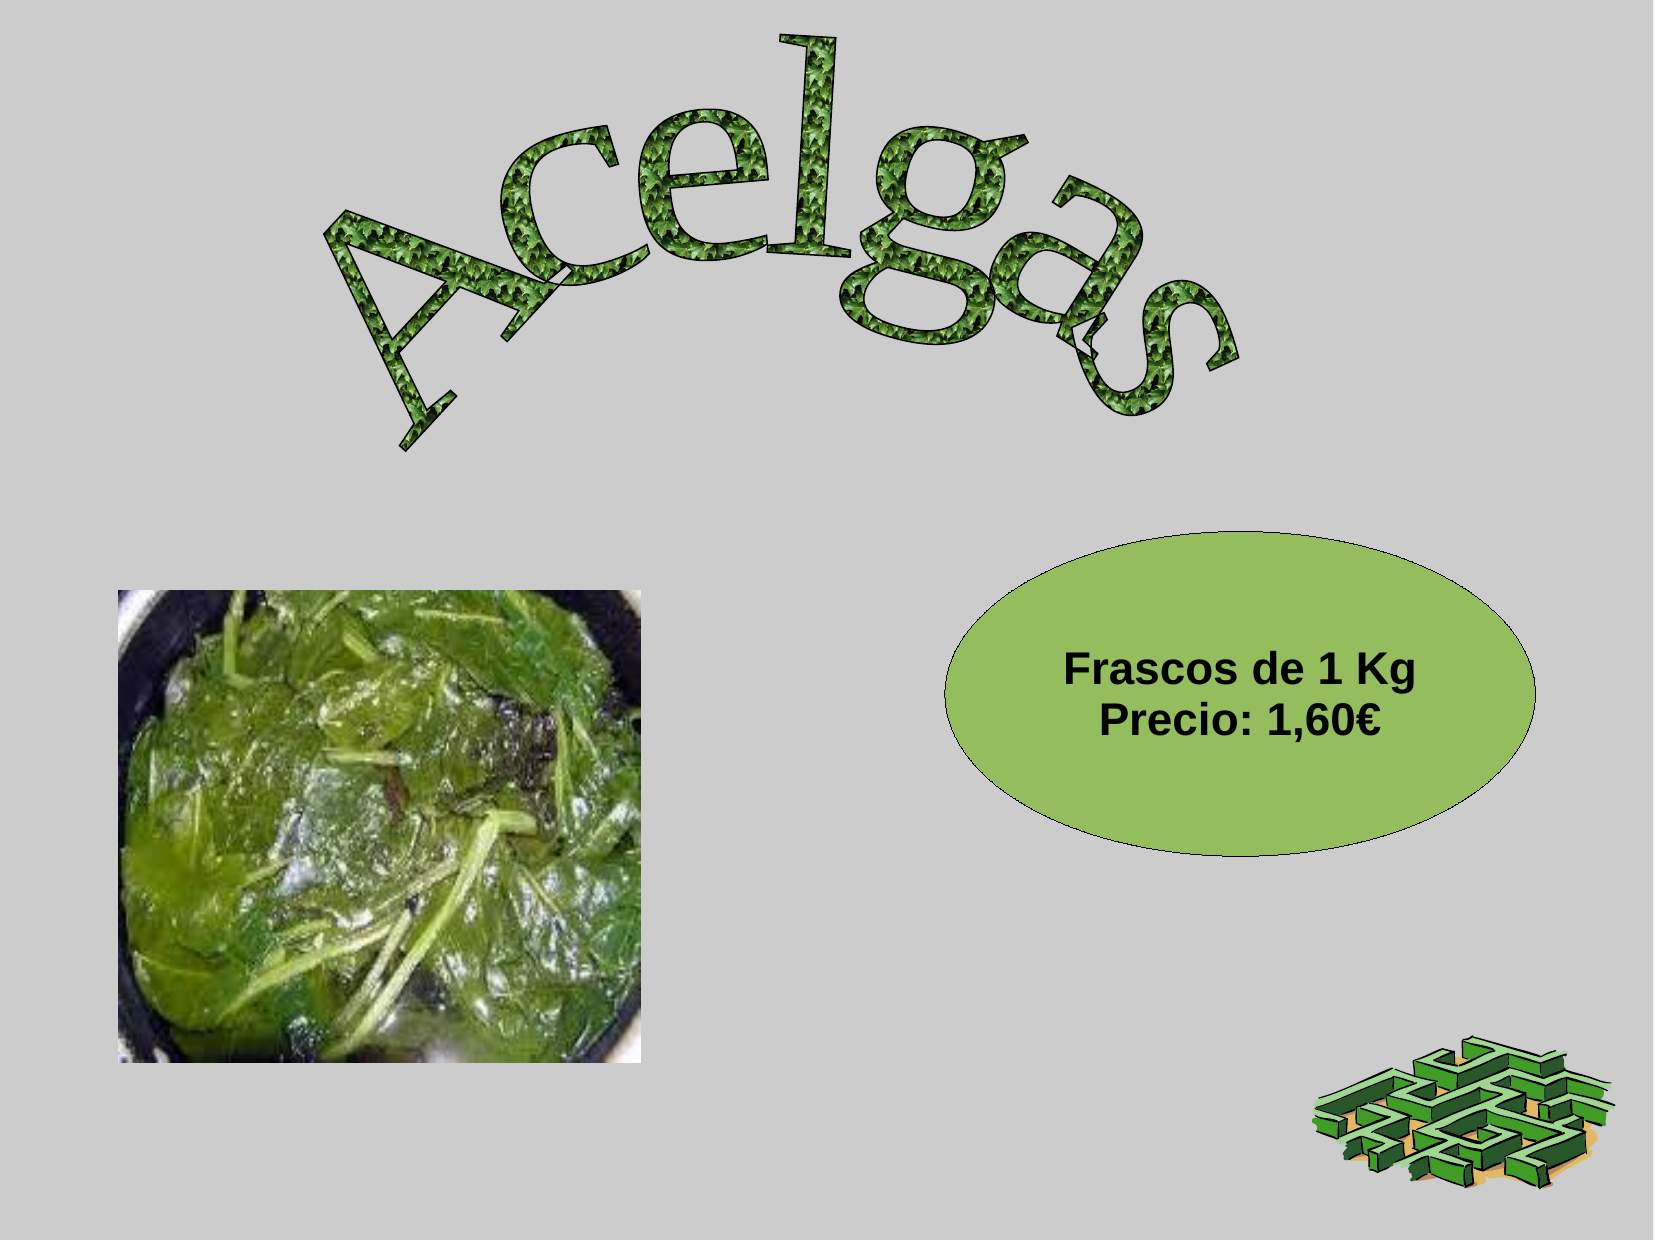

Acelgas
Frascos de 1 Kg
Precio: 1,60€